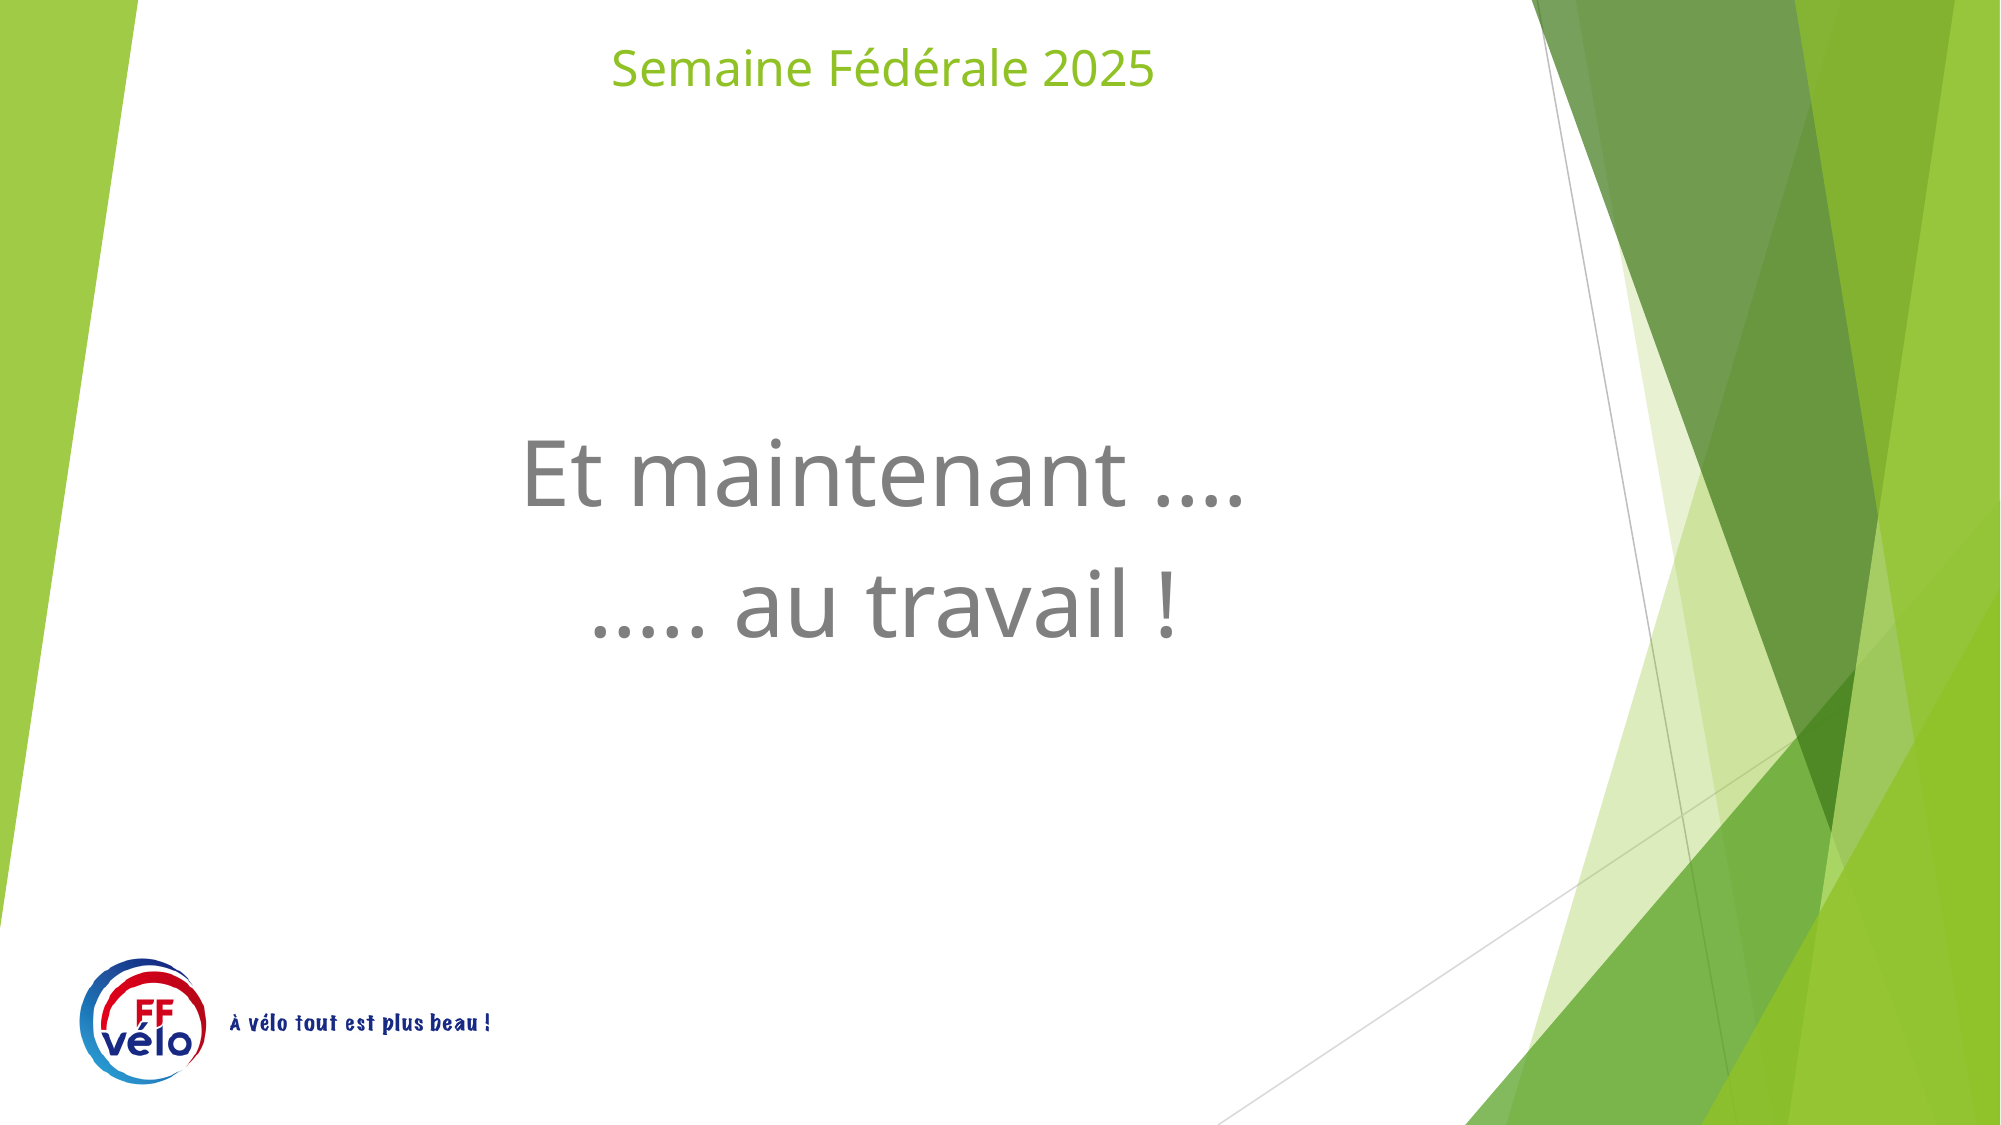

# Semaine Fédérale 2025
Et maintenant ….
….. au travail !